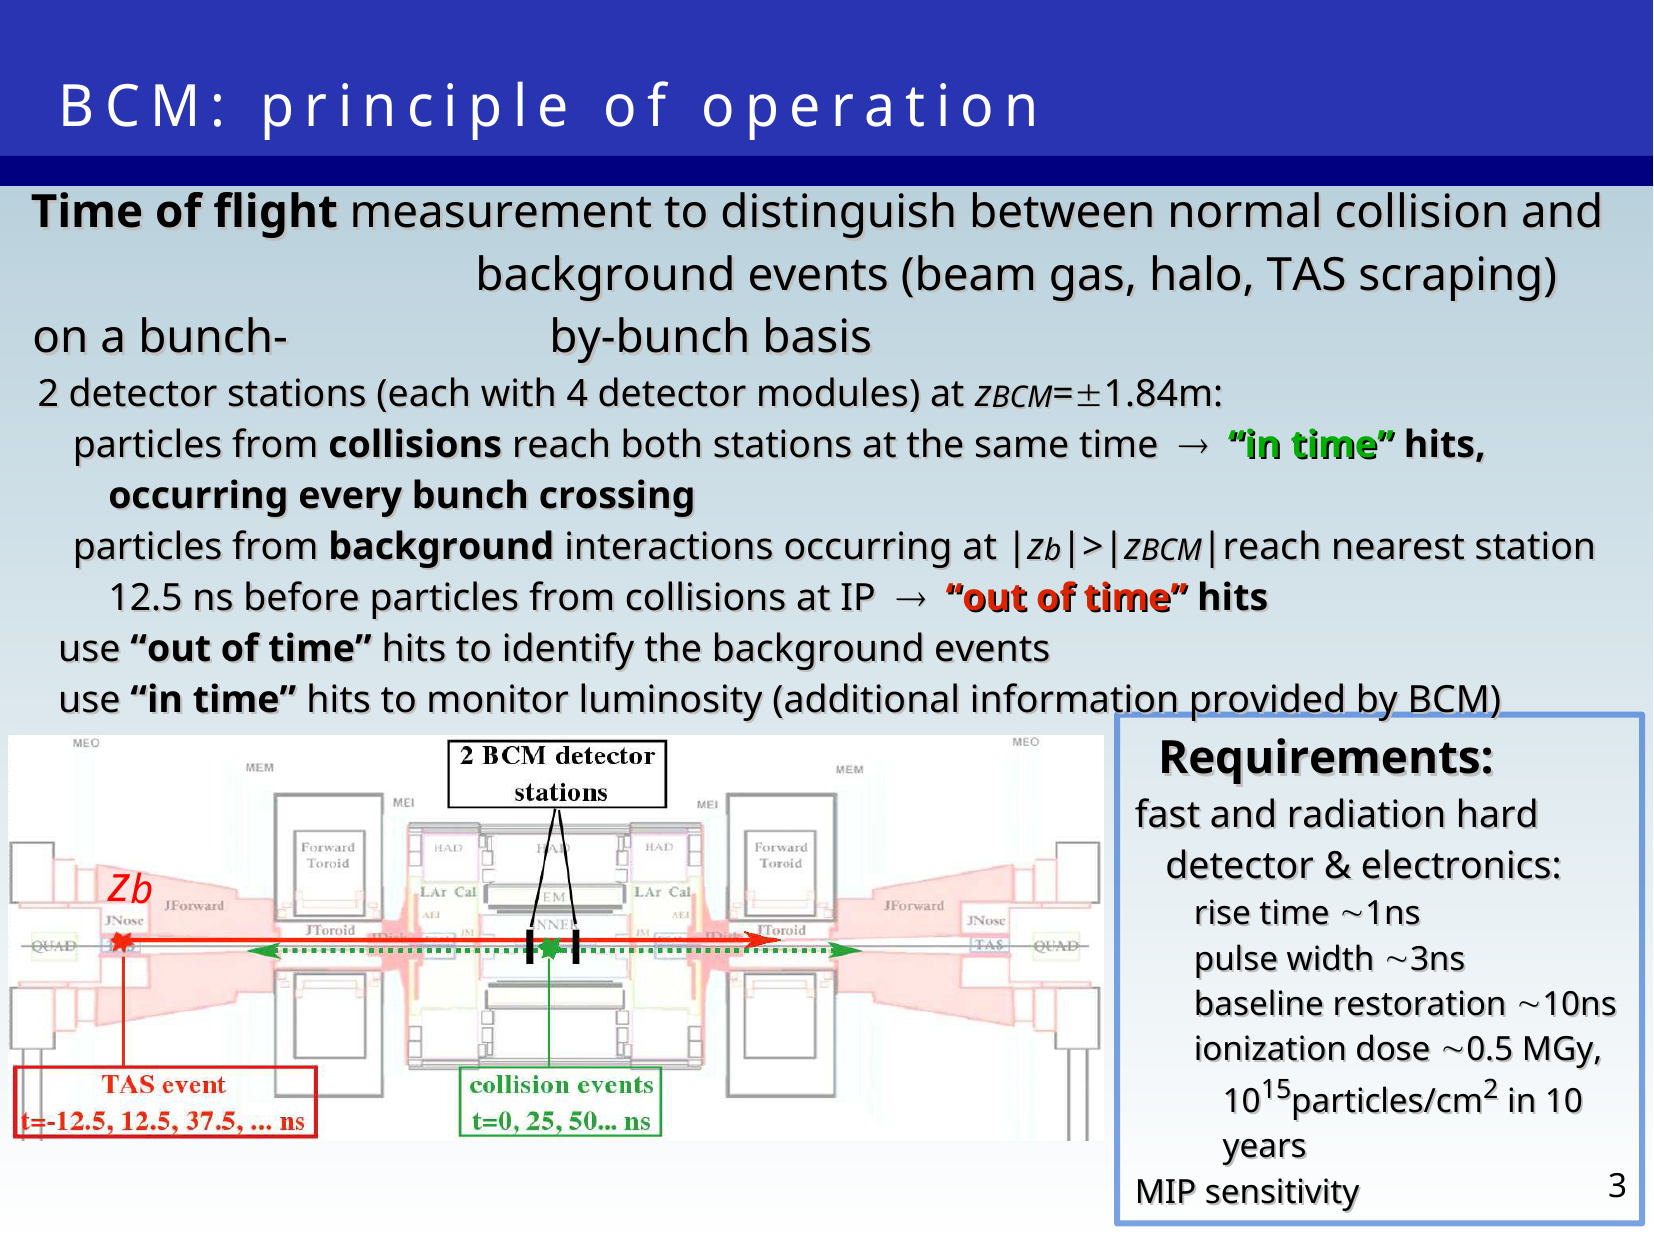

# BCM: principle of operation
Time of flight measurement to distinguish between normal collision and 						background events (beam gas, halo, TAS scraping) on a bunch-				by-bunch basis
2 detector stations (each with 4 detector modules) at zBCM=1.84m:
particles from collisions reach both stations at the same time  “in time” hits, occurring every bunch crossing
particles from background interactions occurring at |zb|>|zBCM|reach nearest station 12.5 ns before particles from collisions at IP  “out of time” hits
use “out of time” hits to identify the background events
use “in time” hits to monitor luminosity (additional information provided by BCM)
Requirements:
fast and radiation hard detector & electronics:
rise time ~1ns
pulse width ~3ns
baseline restoration ~10ns
ionization dose ~0.5 MGy, 1015particles/cm2 in 10 years
MIP sensitivity
zb
3